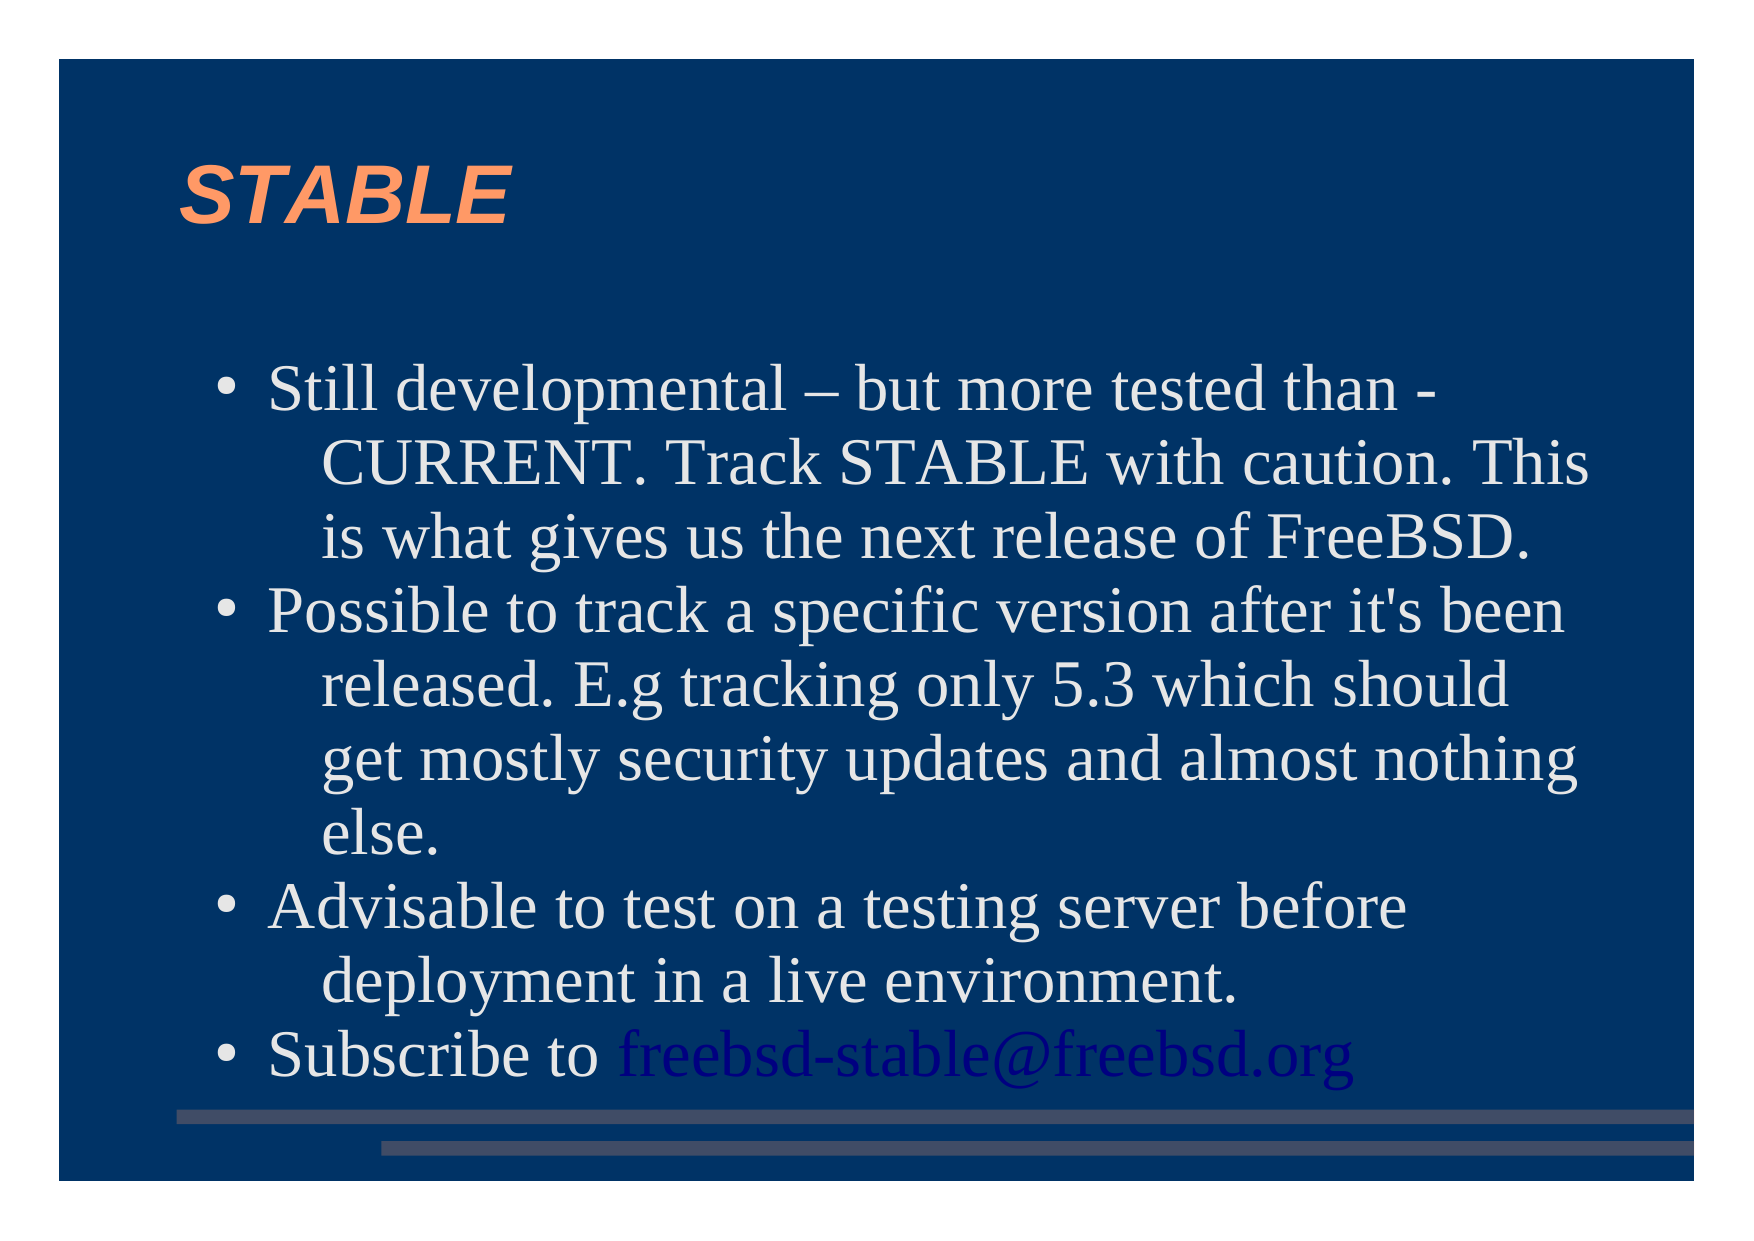

# STABLE
Still developmental – but more tested than -CURRENT. Track STABLE with caution. This is what gives us the next release of FreeBSD.
Possible to track a specific version after it's been released. E.g tracking only 5.3 which should get mostly security updates and almost nothing else.
Advisable to test on a testing server before deployment in a live environment.
Subscribe to freebsd-stable@freebsd.org